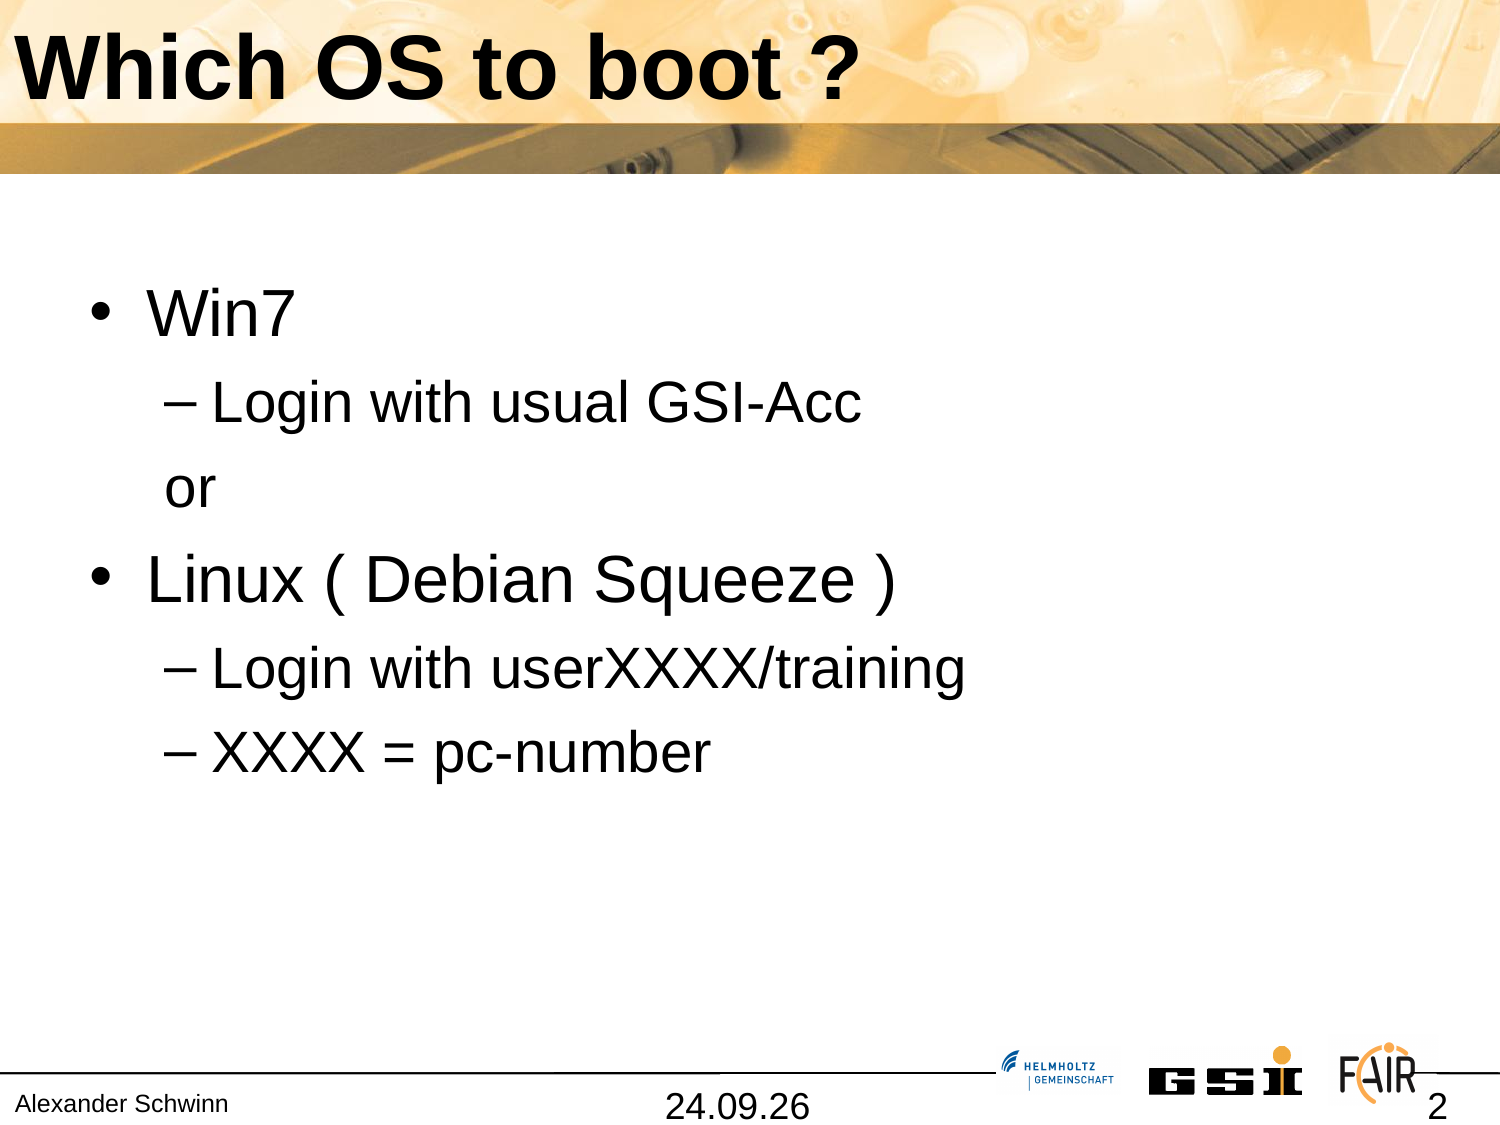

# Which OS to boot ?
Win7
Login with usual GSI-Acc
or
Linux ( Debian Squeeze )
Login with userXXXX/training
XXXX = pc-number
2